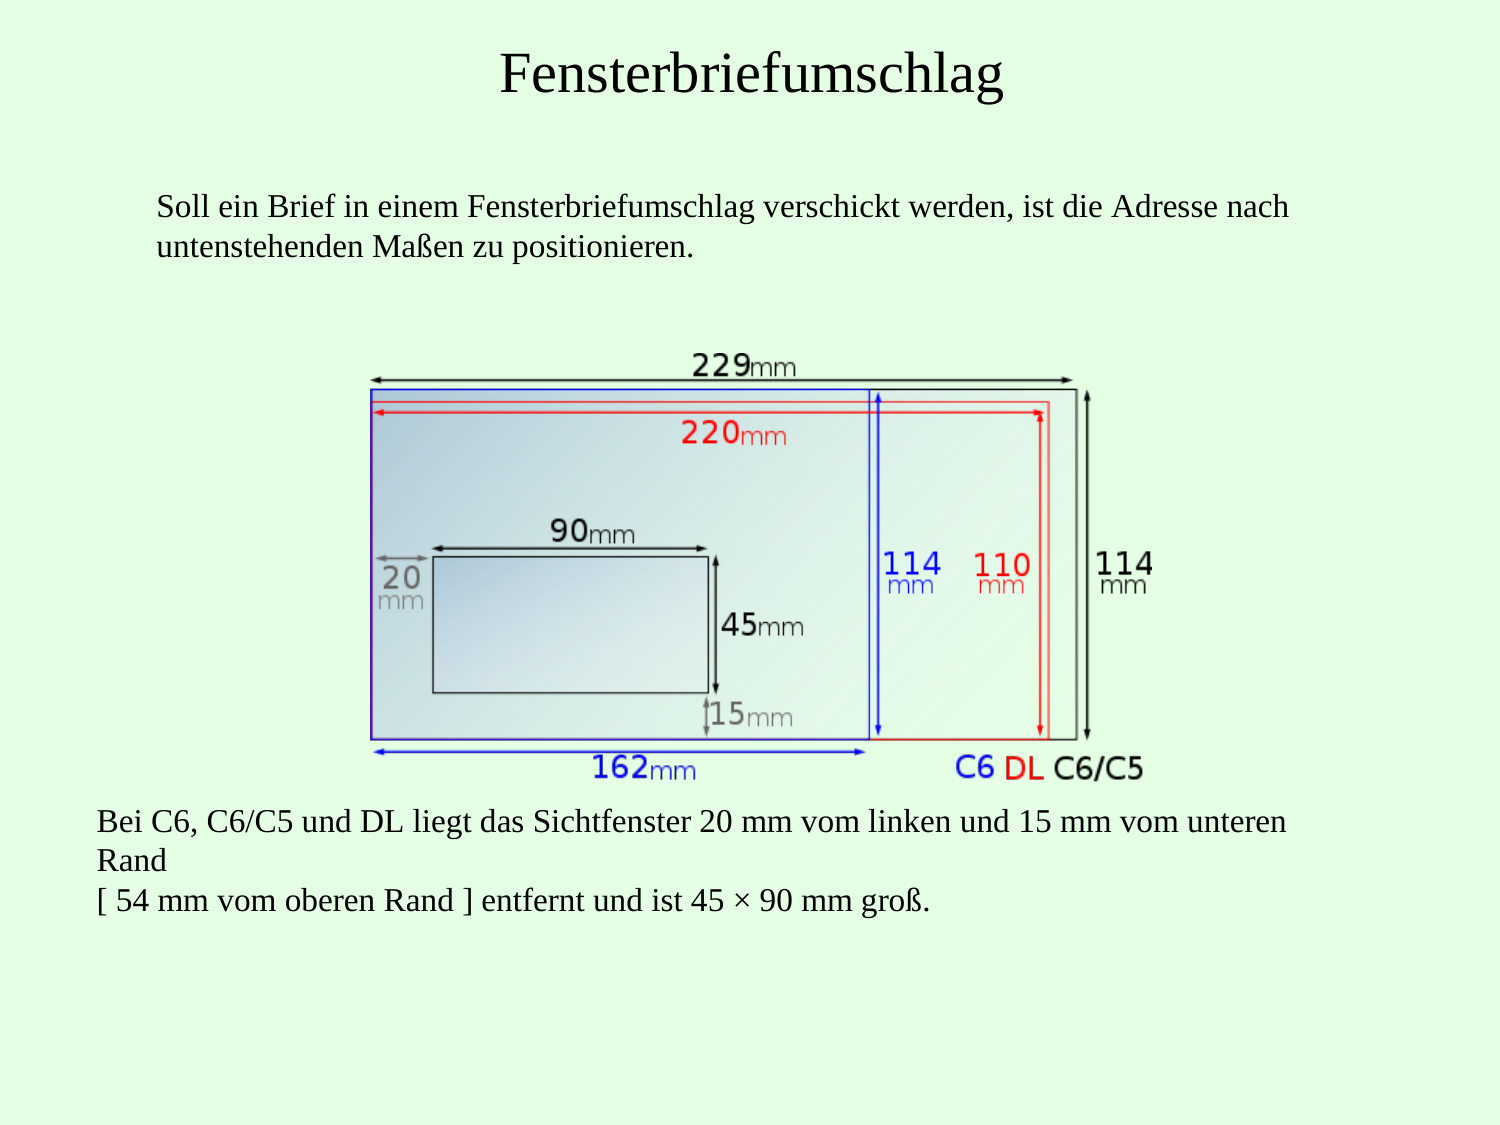

# Fensterbriefumschlag
Soll ein Brief in einem Fensterbriefumschlag verschickt werden, ist die Adresse nach untenstehenden Maßen zu positionieren.
Bei C6, C6/C5 und DL liegt das Sichtfenster 20 mm vom linken und 15 mm vom unteren Rand
[ 54 mm vom oberen Rand ] entfernt und ist 45 × 90 mm groß.